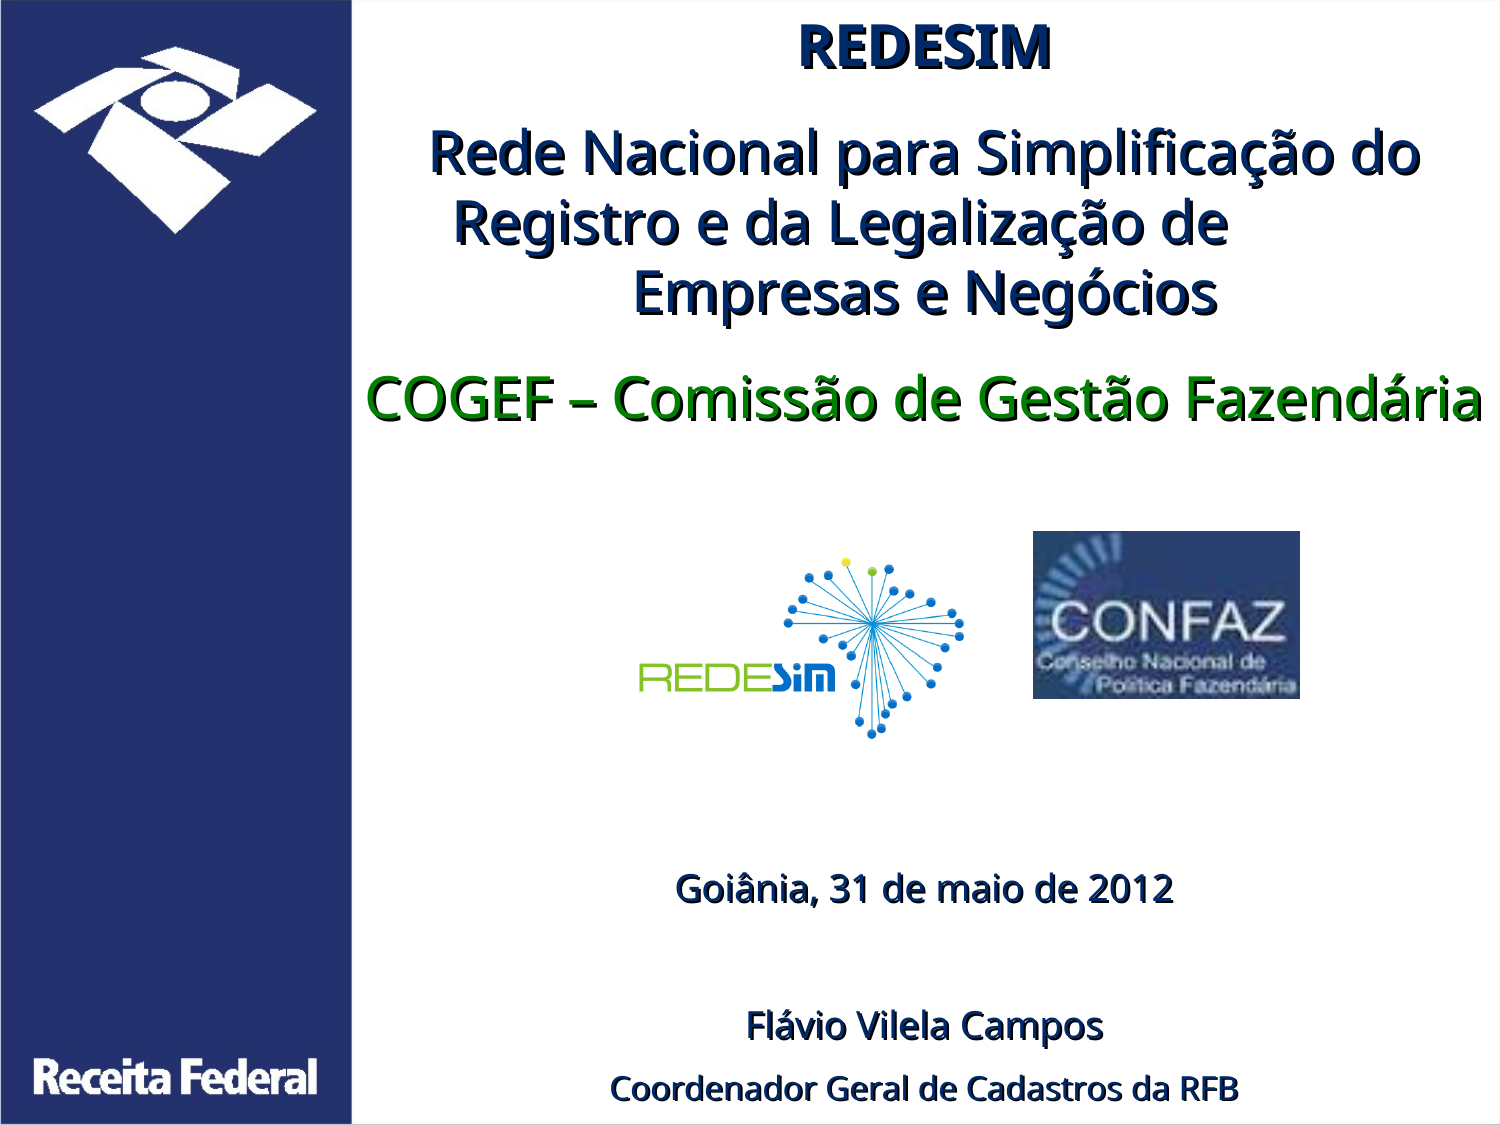

REDESIM
Rede Nacional para Simplificação do Registro e da Legalização de Empresas e Negócios
COGEF – Comissão de Gestão Fazendária
Goiânia, 31 de maio de 2012
Flávio Vilela Campos
Coordenador Geral de Cadastros da RFB